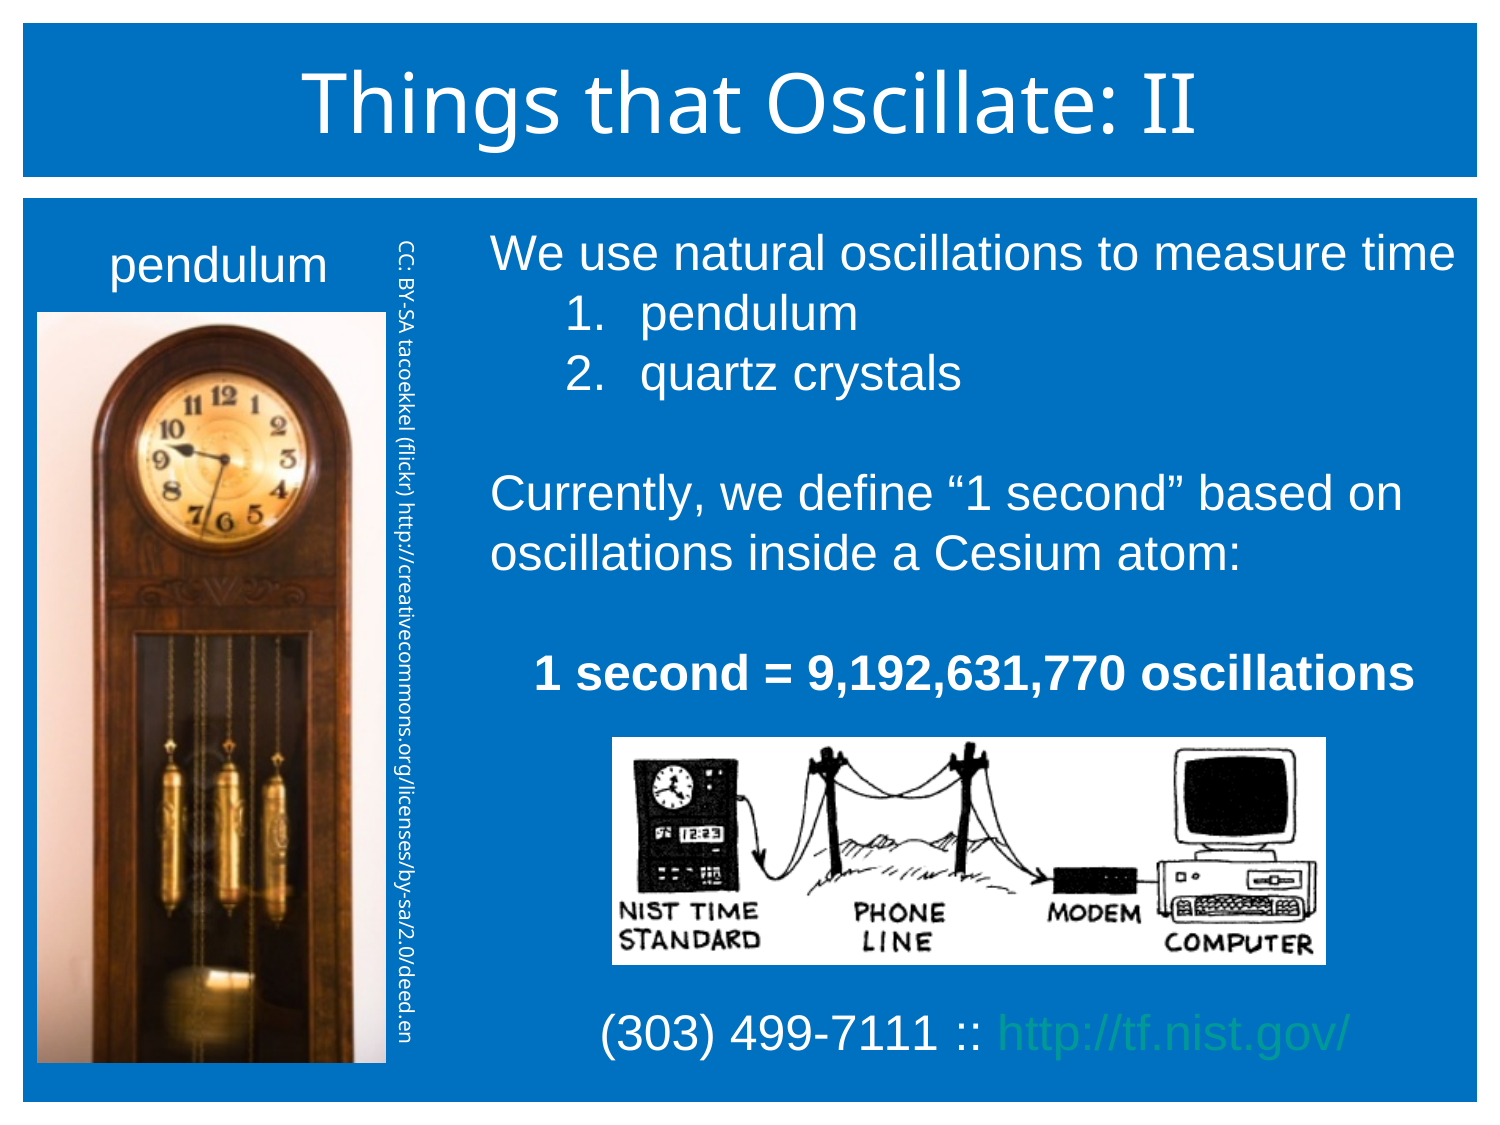

Things that Oscillate: II
We use natural oscillations to measure time
pendulum
quartz crystals
Currently, we define “1 second” based on oscillations inside a Cesium atom:
1 second = 9,192,631,770 oscillations
(303) 499-7111 :: http://tf.nist.gov/
pendulum
CC: BY-SA tacoekkel (flickr) http://creativecommons.org/licenses/by-sa/2.0/deed.en